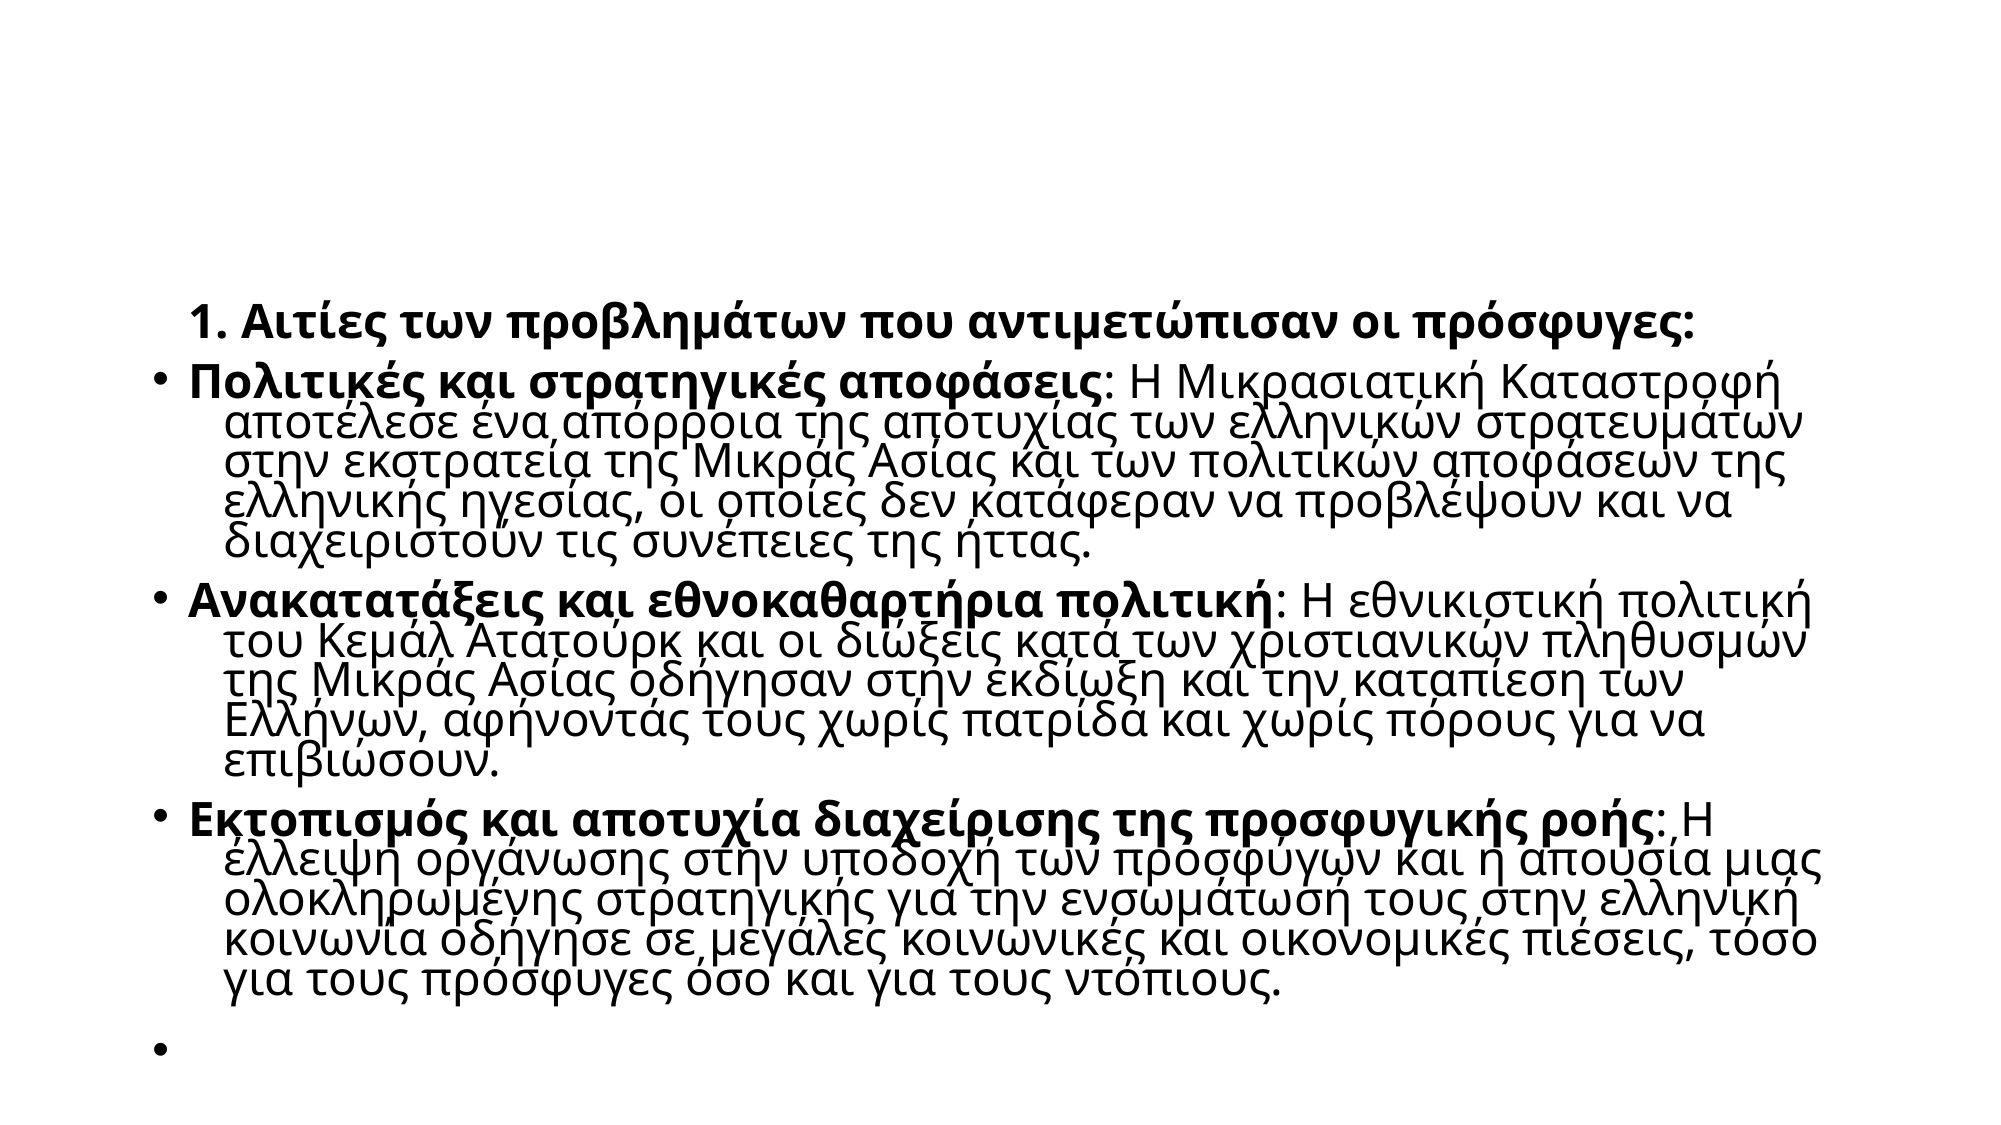

#
1. Αιτίες των προβλημάτων που αντιμετώπισαν οι πρόσφυγες:
Πολιτικές και στρατηγικές αποφάσεις: Η Μικρασιατική Καταστροφή αποτέλεσε ένα απόρροια της αποτυχίας των ελληνικών στρατευμάτων στην εκστρατεία της Μικράς Ασίας και των πολιτικών αποφάσεων της ελληνικής ηγεσίας, οι οποίες δεν κατάφεραν να προβλέψουν και να διαχειριστούν τις συνέπειες της ήττας.
Ανακατατάξεις και εθνοκαθαρτήρια πολιτική: Η εθνικιστική πολιτική του Κεμάλ Ατατούρκ και οι διώξεις κατά των χριστιανικών πληθυσμών της Μικράς Ασίας οδήγησαν στην εκδίωξη και την καταπίεση των Ελλήνων, αφήνοντάς τους χωρίς πατρίδα και χωρίς πόρους για να επιβιώσουν.
Εκτοπισμός και αποτυχία διαχείρισης της προσφυγικής ροής: Η έλλειψη οργάνωσης στην υποδοχή των προσφύγων και η απουσία μιας ολοκληρωμένης στρατηγικής για την ενσωμάτωσή τους στην ελληνική κοινωνία οδήγησε σε μεγάλες κοινωνικές και οικονομικές πιέσεις, τόσο για τους πρόσφυγες όσο και για τους ντόπιους.